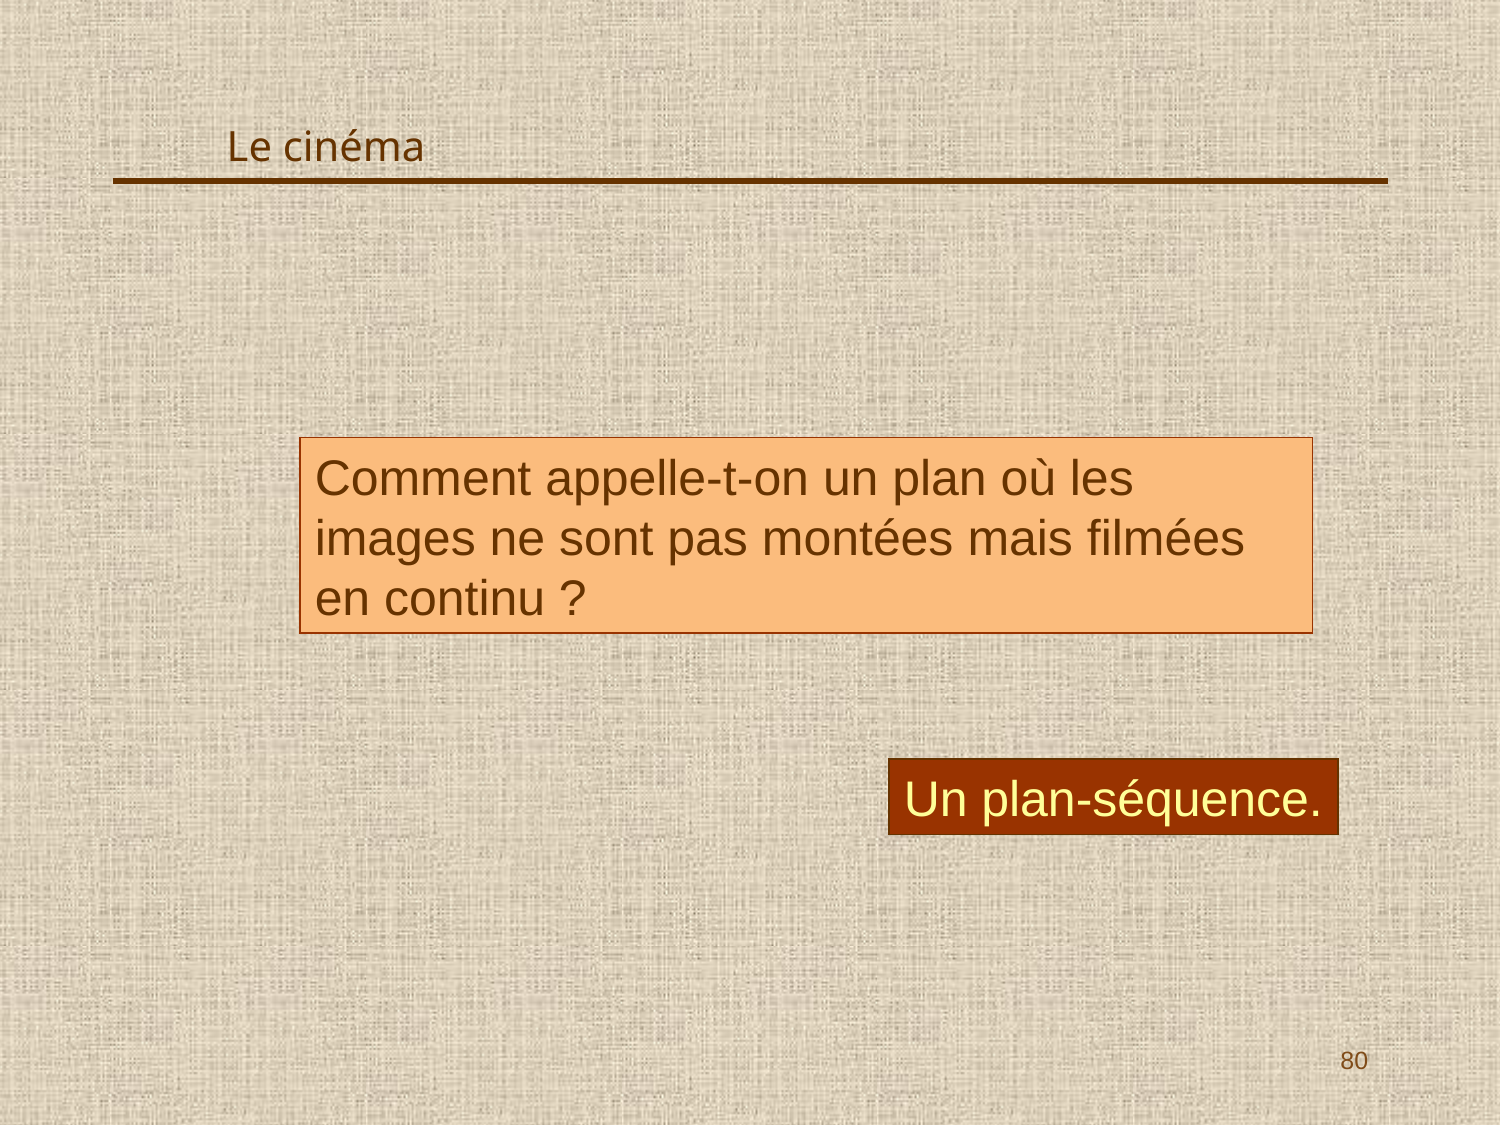

Le cinéma
Comment appelle-t-on un plan où les images ne sont pas montées mais filmées en continu ?
Un plan-séquence.
80